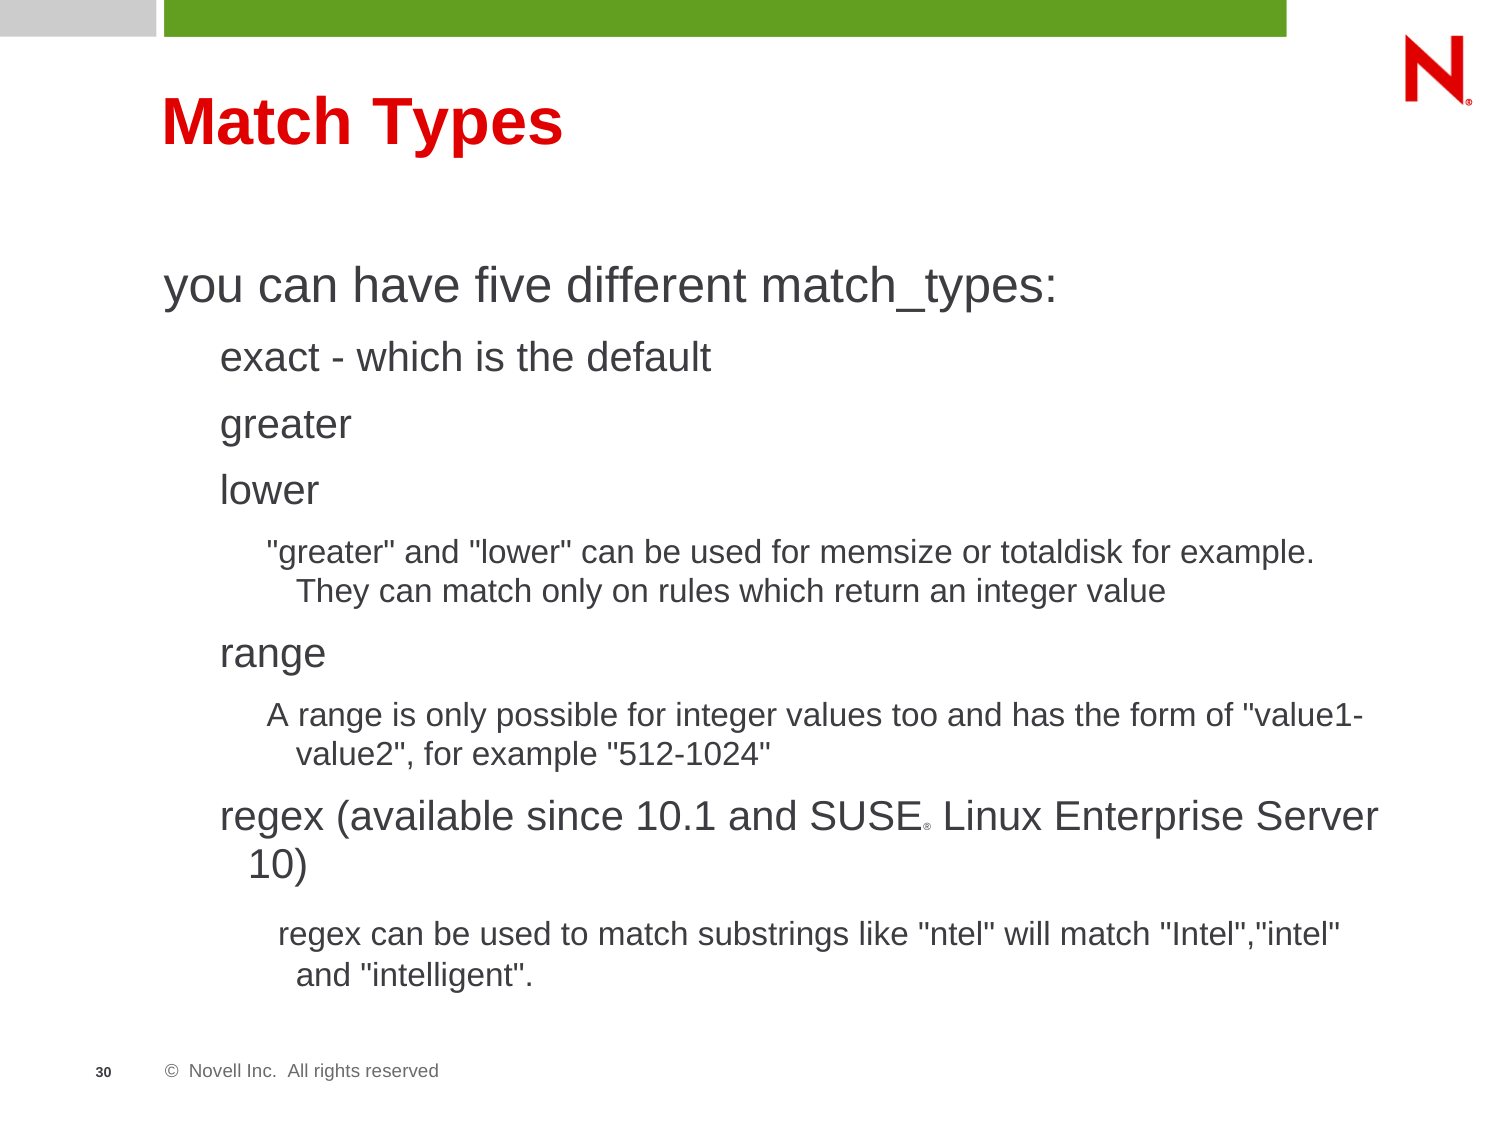

# Match Types
you can have five different match_types:
exact - which is the default
greater
lower
"greater" and "lower" can be used for memsize or totaldisk for example. They can match only on rules which return an integer value
range
A range is only possible for integer values too and has the form of "value1-value2", for example "512-1024"
regex (available since 10.1 and SUSE® Linux Enterprise Server 10)
 regex can be used to match substrings like "ntel" will match "Intel","intel" and "intelligent".